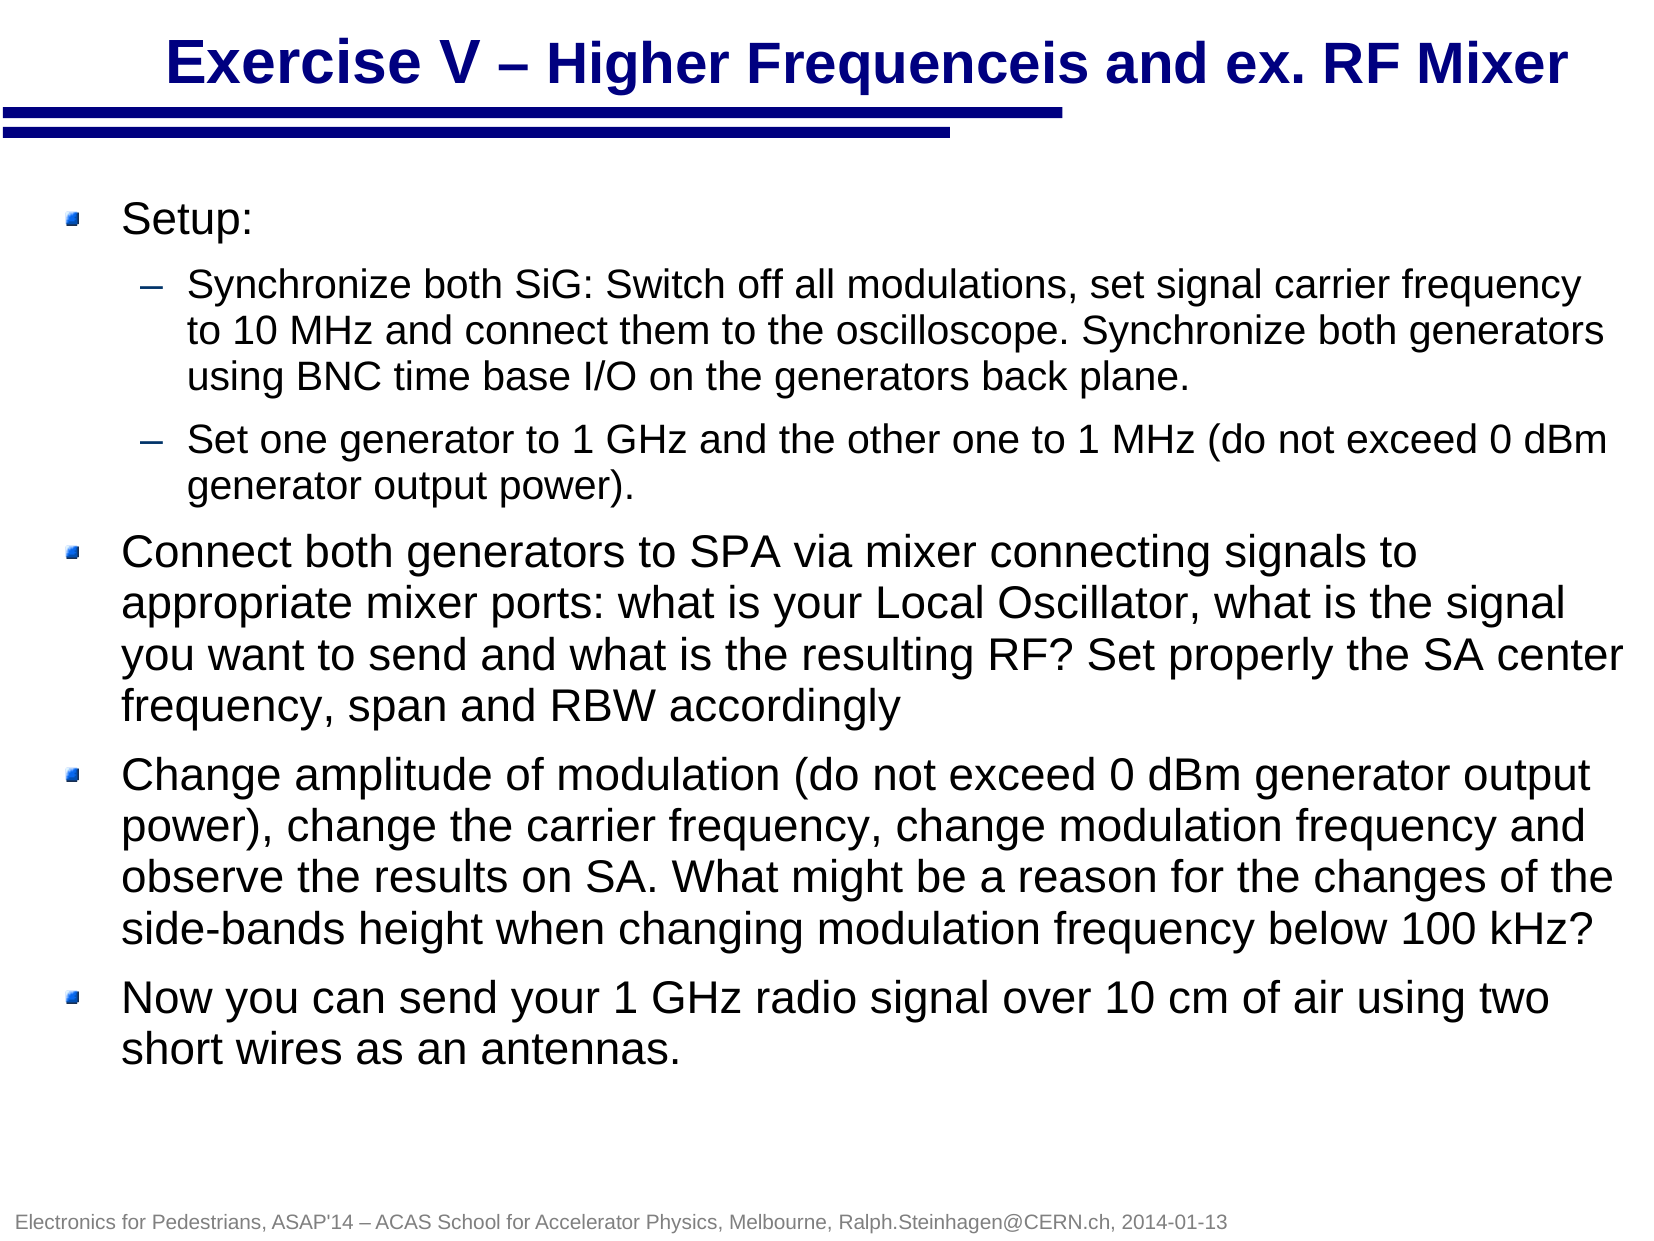

# Exercise V – Higher Frequenceis and ex. RF Mixer
Setup:
Synchronize both SiG: Switch off all modulations, set signal carrier frequency to 10 MHz and connect them to the oscilloscope. Synchronize both generators using BNC time base I/O on the generators back plane.
Set one generator to 1 GHz and the other one to 1 MHz (do not exceed 0 dBm generator output power).
Connect both generators to SPA via mixer connecting signals to appropriate mixer ports: what is your Local Oscillator, what is the signal you want to send and what is the resulting RF? Set properly the SA center frequency, span and RBW accordingly
Change amplitude of modulation (do not exceed 0 dBm generator output power), change the carrier frequency, change modulation frequency and observe the results on SA. What might be a reason for the changes of the side-bands height when changing modulation frequency below 100 kHz?
Now you can send your 1 GHz radio signal over 10 cm of air using two short wires as an antennas.